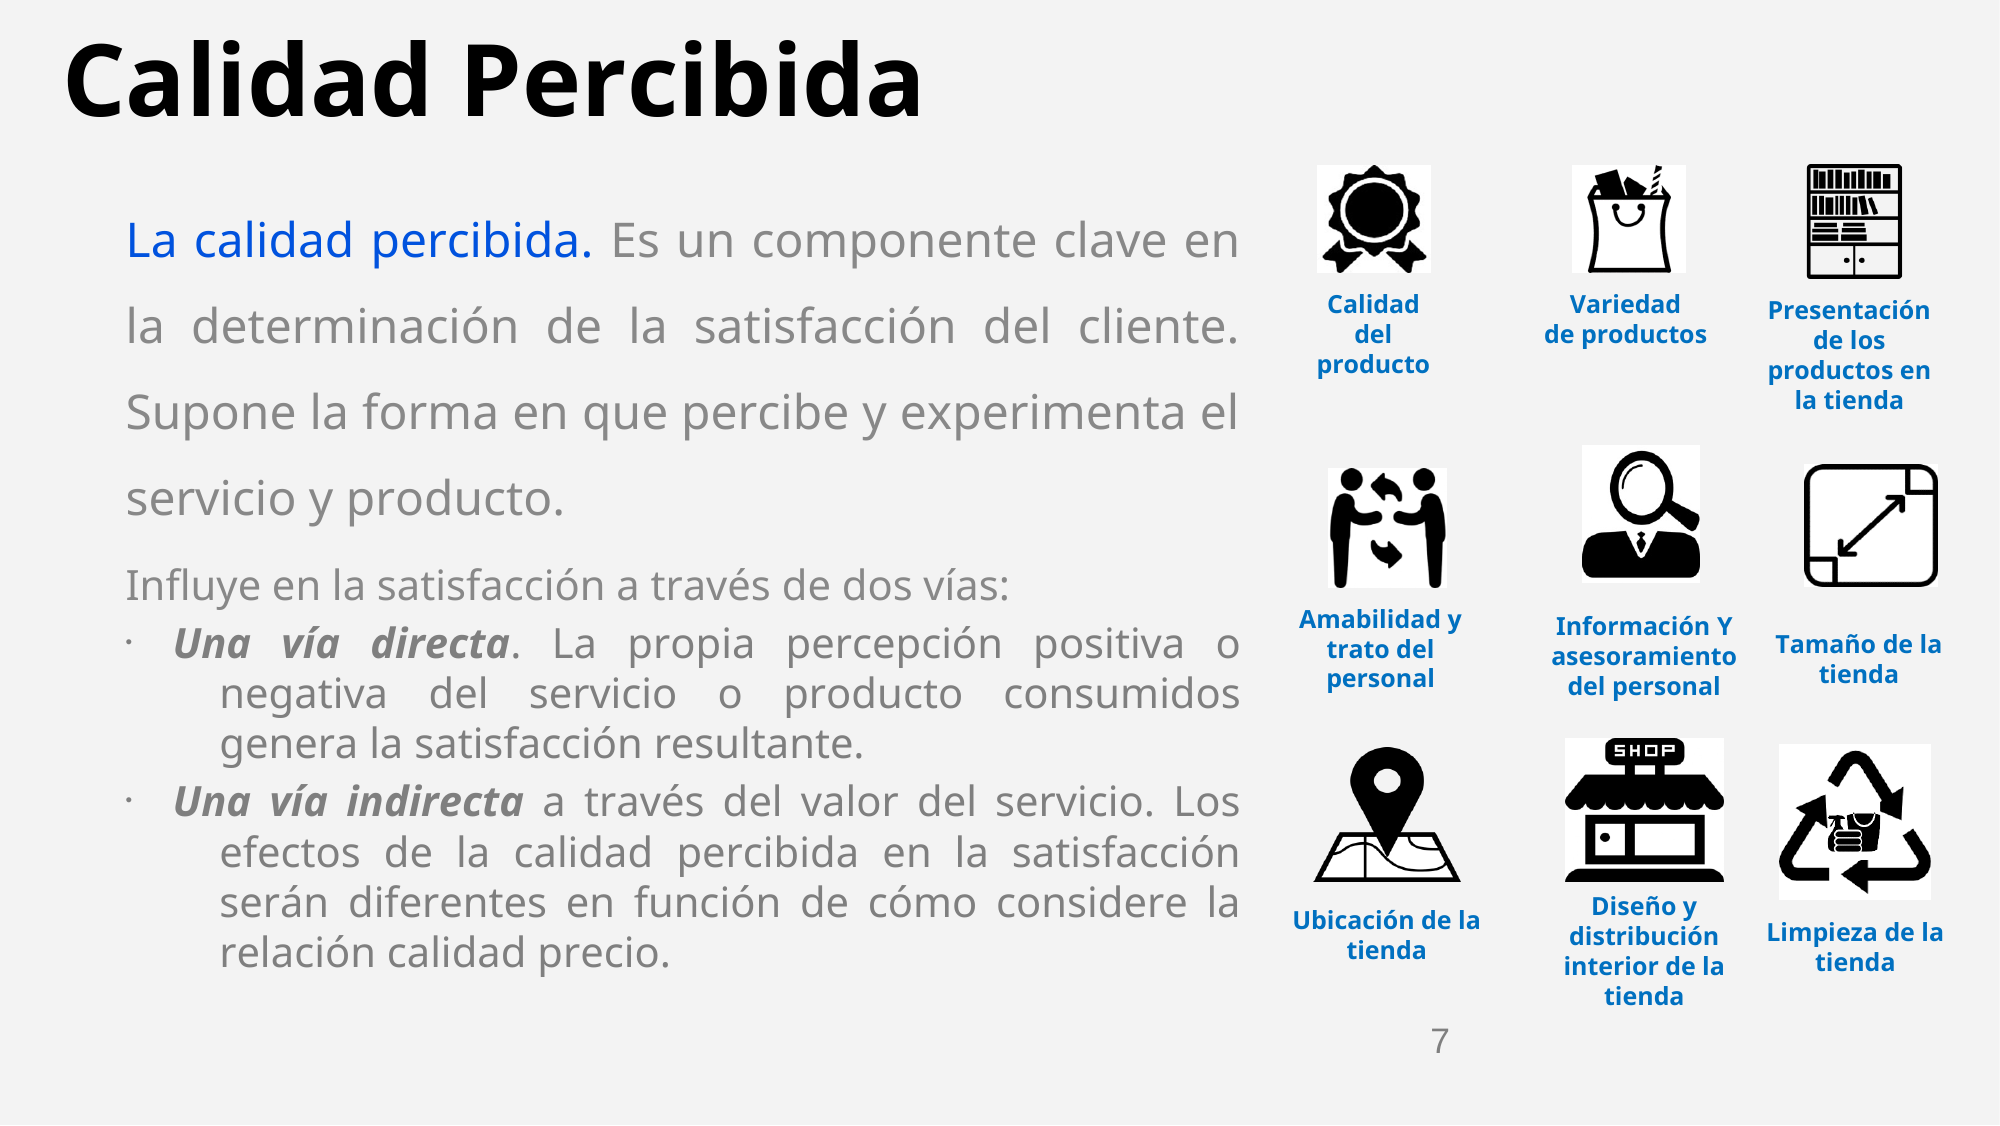

Calidad Percibida
La calidad percibida. Es un componente clave en la determinación de la satisfacción del cliente. Supone la forma en que percibe y experimenta el servicio y producto.
Influye en la satisfacción a través de dos vías:
Una vía directa. La propia percepción positiva o negativa del servicio o producto consumidos genera la satisfacción resultante.
Una vía indirecta a través del valor del servicio. Los efectos de la calidad percibida en la satisfacción serán diferentes en función de cómo considere la relación calidad precio.
Presentación de los productos en la tienda
Calidad
del producto
Variedad
de productos
Información Y asesoramiento del personal
Amabilidad y trato del personal
Tamaño de la tienda
Diseño y distribución interior de la tienda
Limpieza de la tienda
Ubicación de la tienda